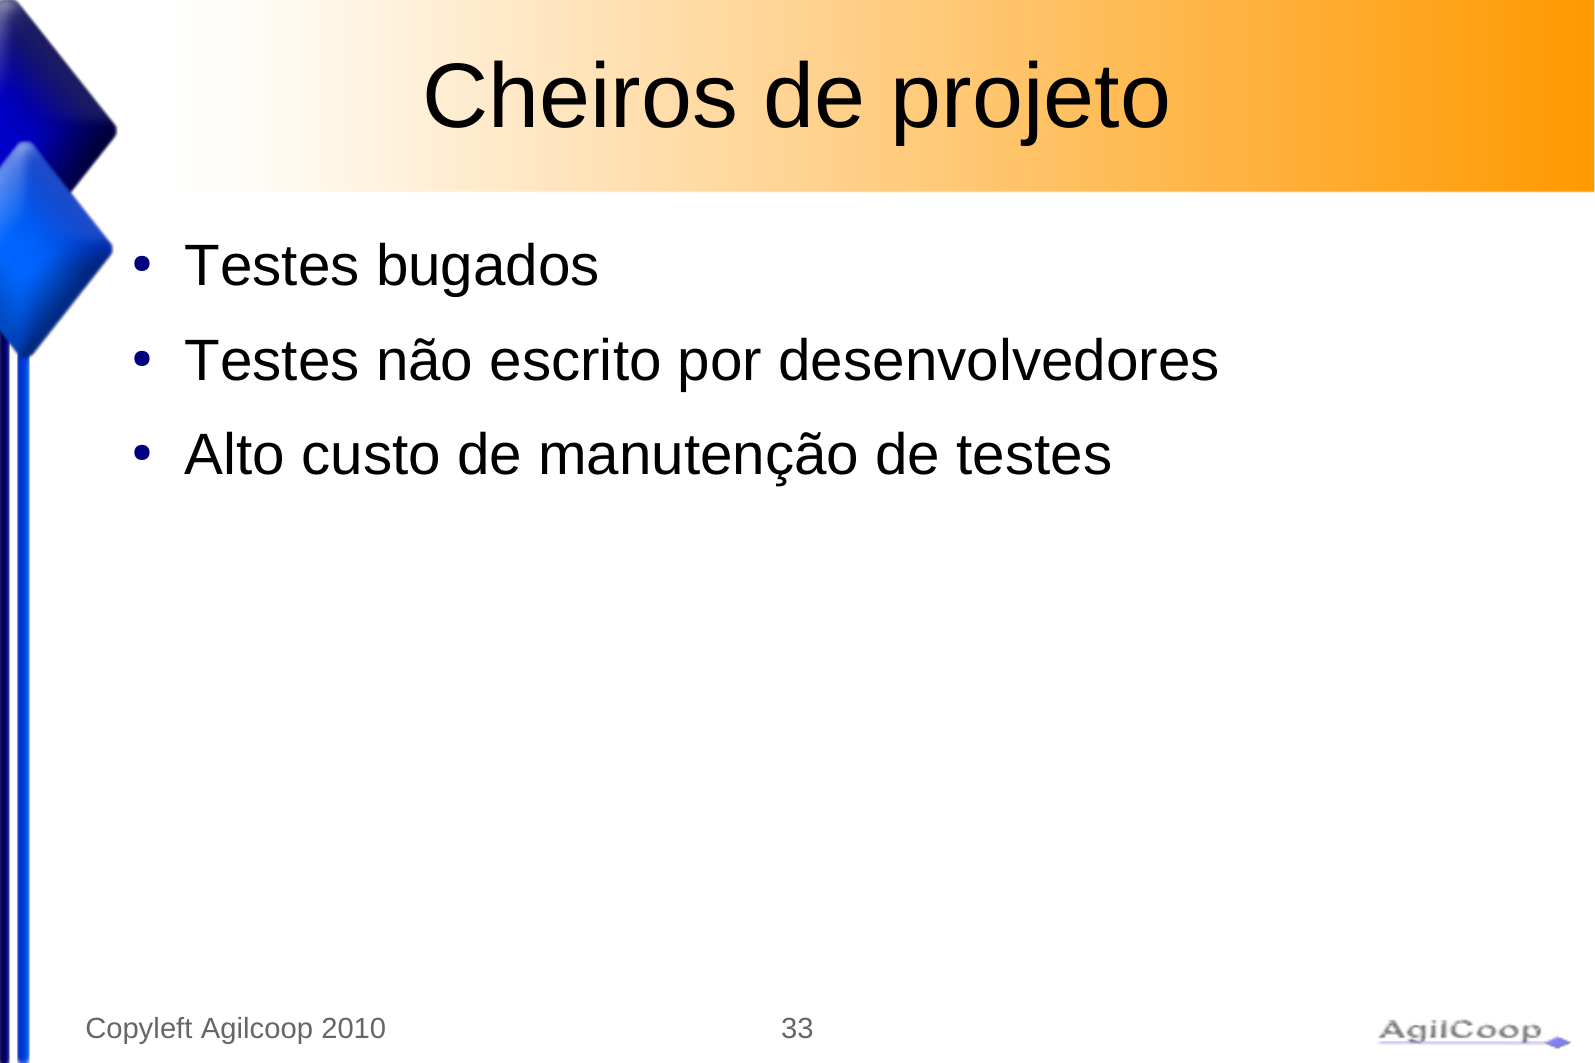

# Cheiros de projeto
Testes bugados
Testes não escrito por desenvolvedores
Alto custo de manutenção de testes
Copyleft Agilcoop 2010
33